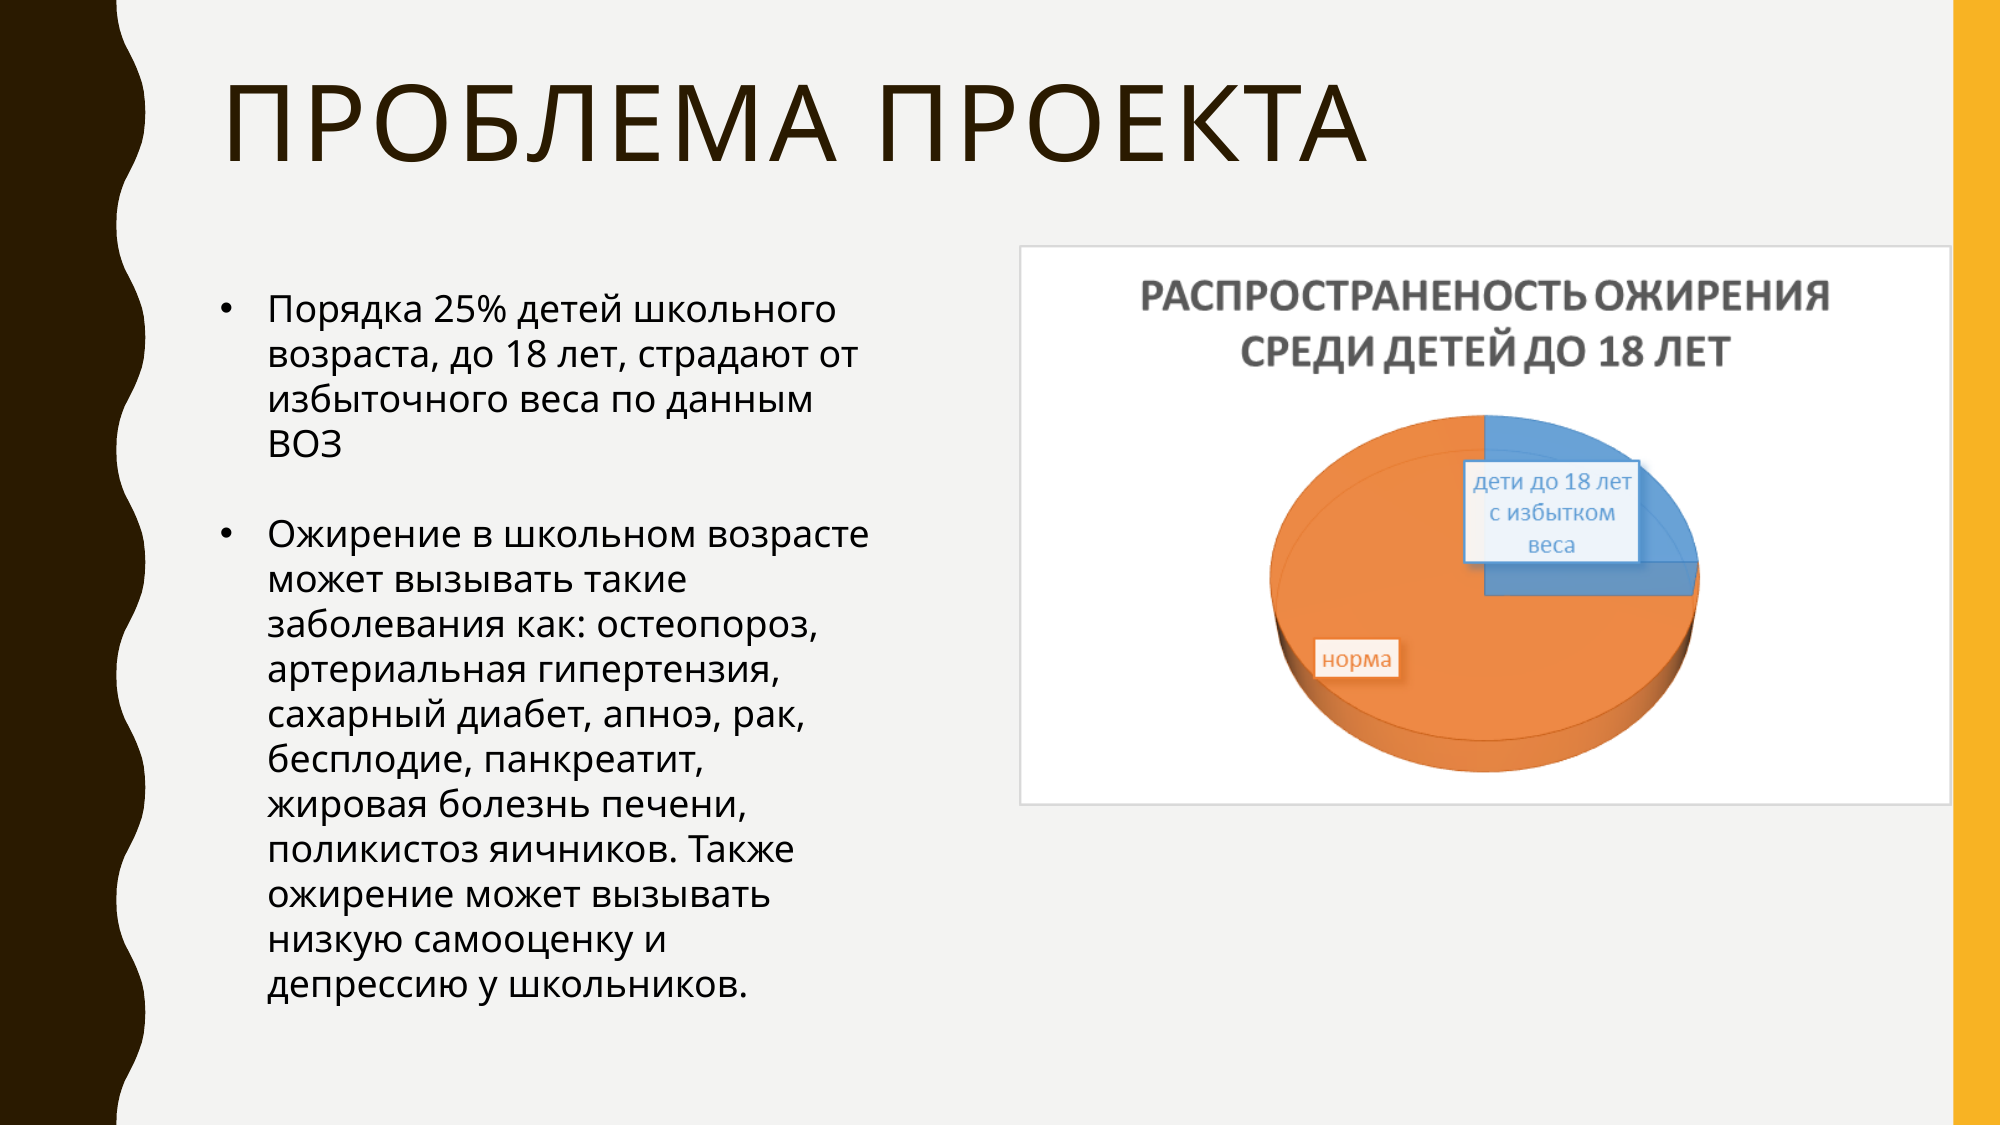

# Проблема проекта
Порядка 25% детей школьного возраста, до 18 лет, страдают от избыточного веса по данным ВОЗ
Ожирение в школьном возрасте может вызывать такие заболевания как: остеопороз, артериальная гипертензия, сахарный диабет, апноэ, рак, бесплодие, панкреатит, жировая болезнь печени, поликистоз яичников. Также ожирение может вызывать низкую самооценку и депрессию у школьников.